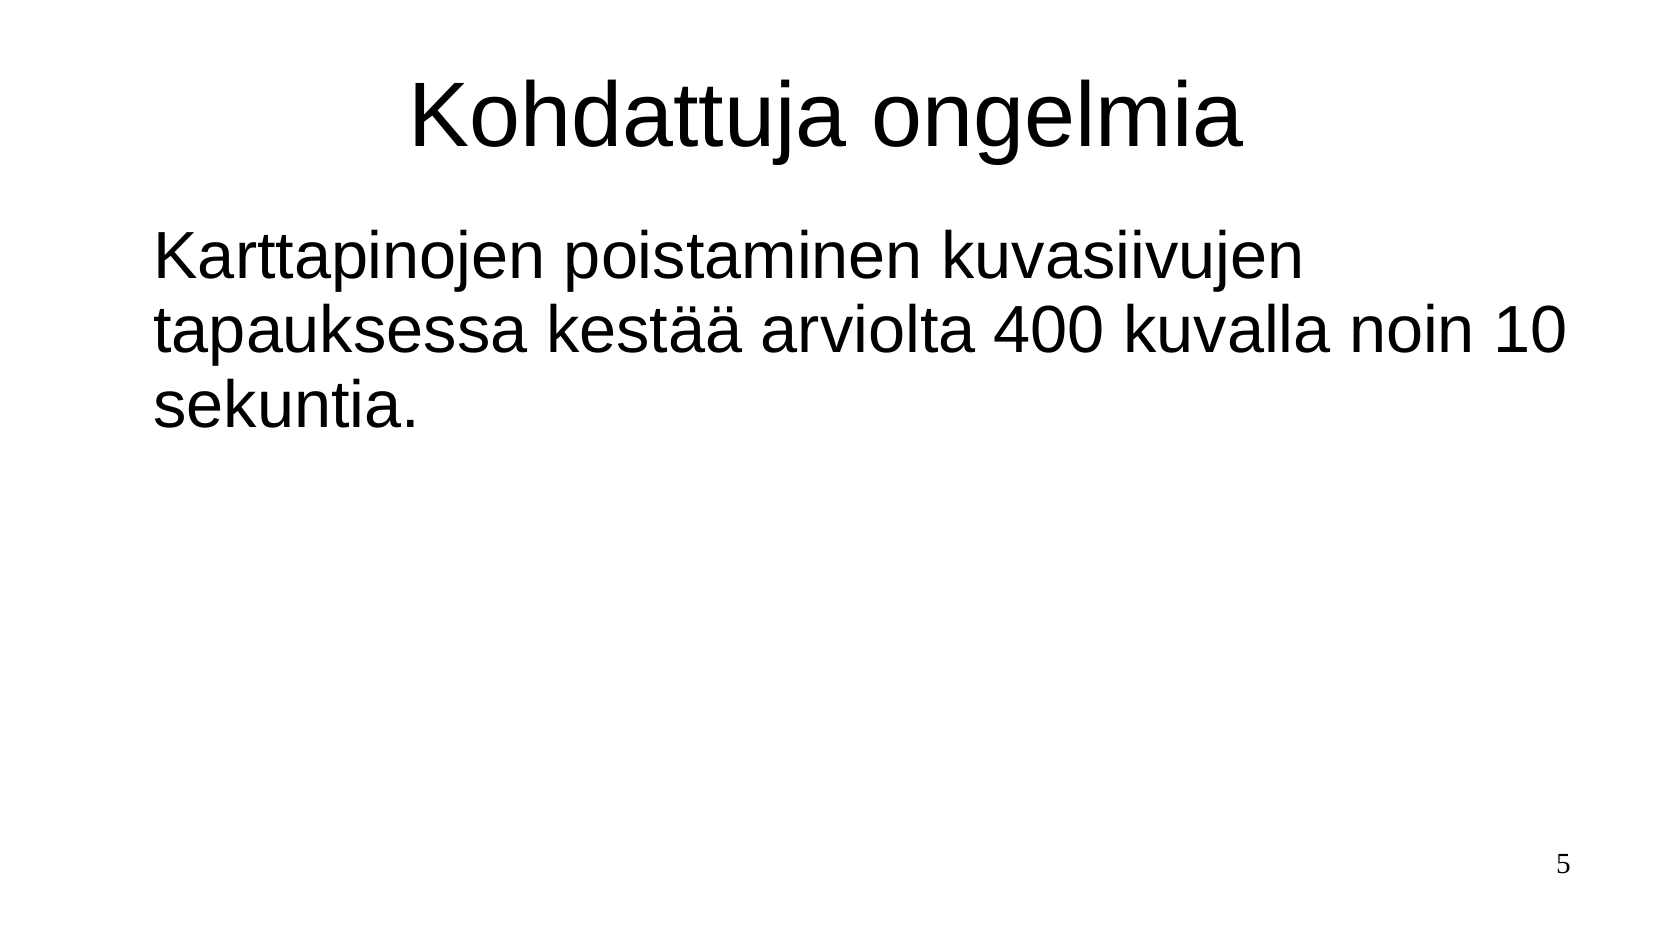

# Kohdattuja ongelmia
Karttapinojen poistaminen kuvasiivujen tapauksessa kestää arviolta 400 kuvalla noin 10 sekuntia.
5